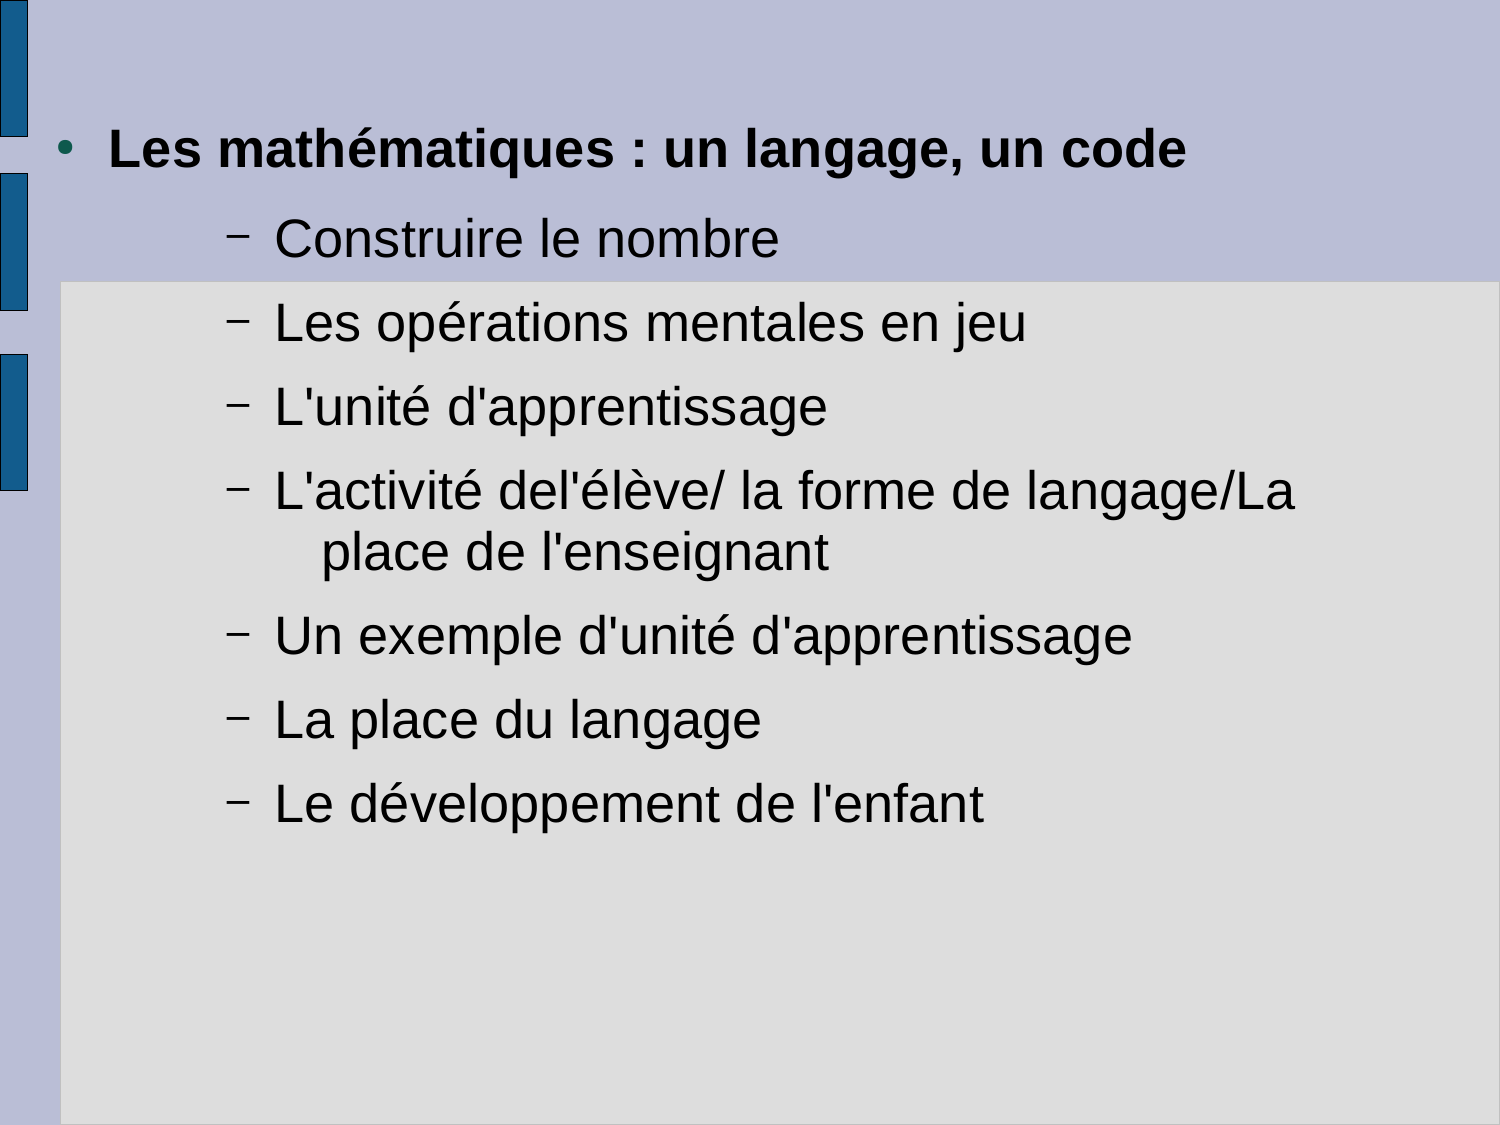

# Les mathématiques : un langage, un code
Construire le nombre
Les opérations mentales en jeu
L'unité d'apprentissage
L'activité del'élève/ la forme de langage/La place de l'enseignant
Un exemple d'unité d'apprentissage
La place du langage
Le développement de l'enfant